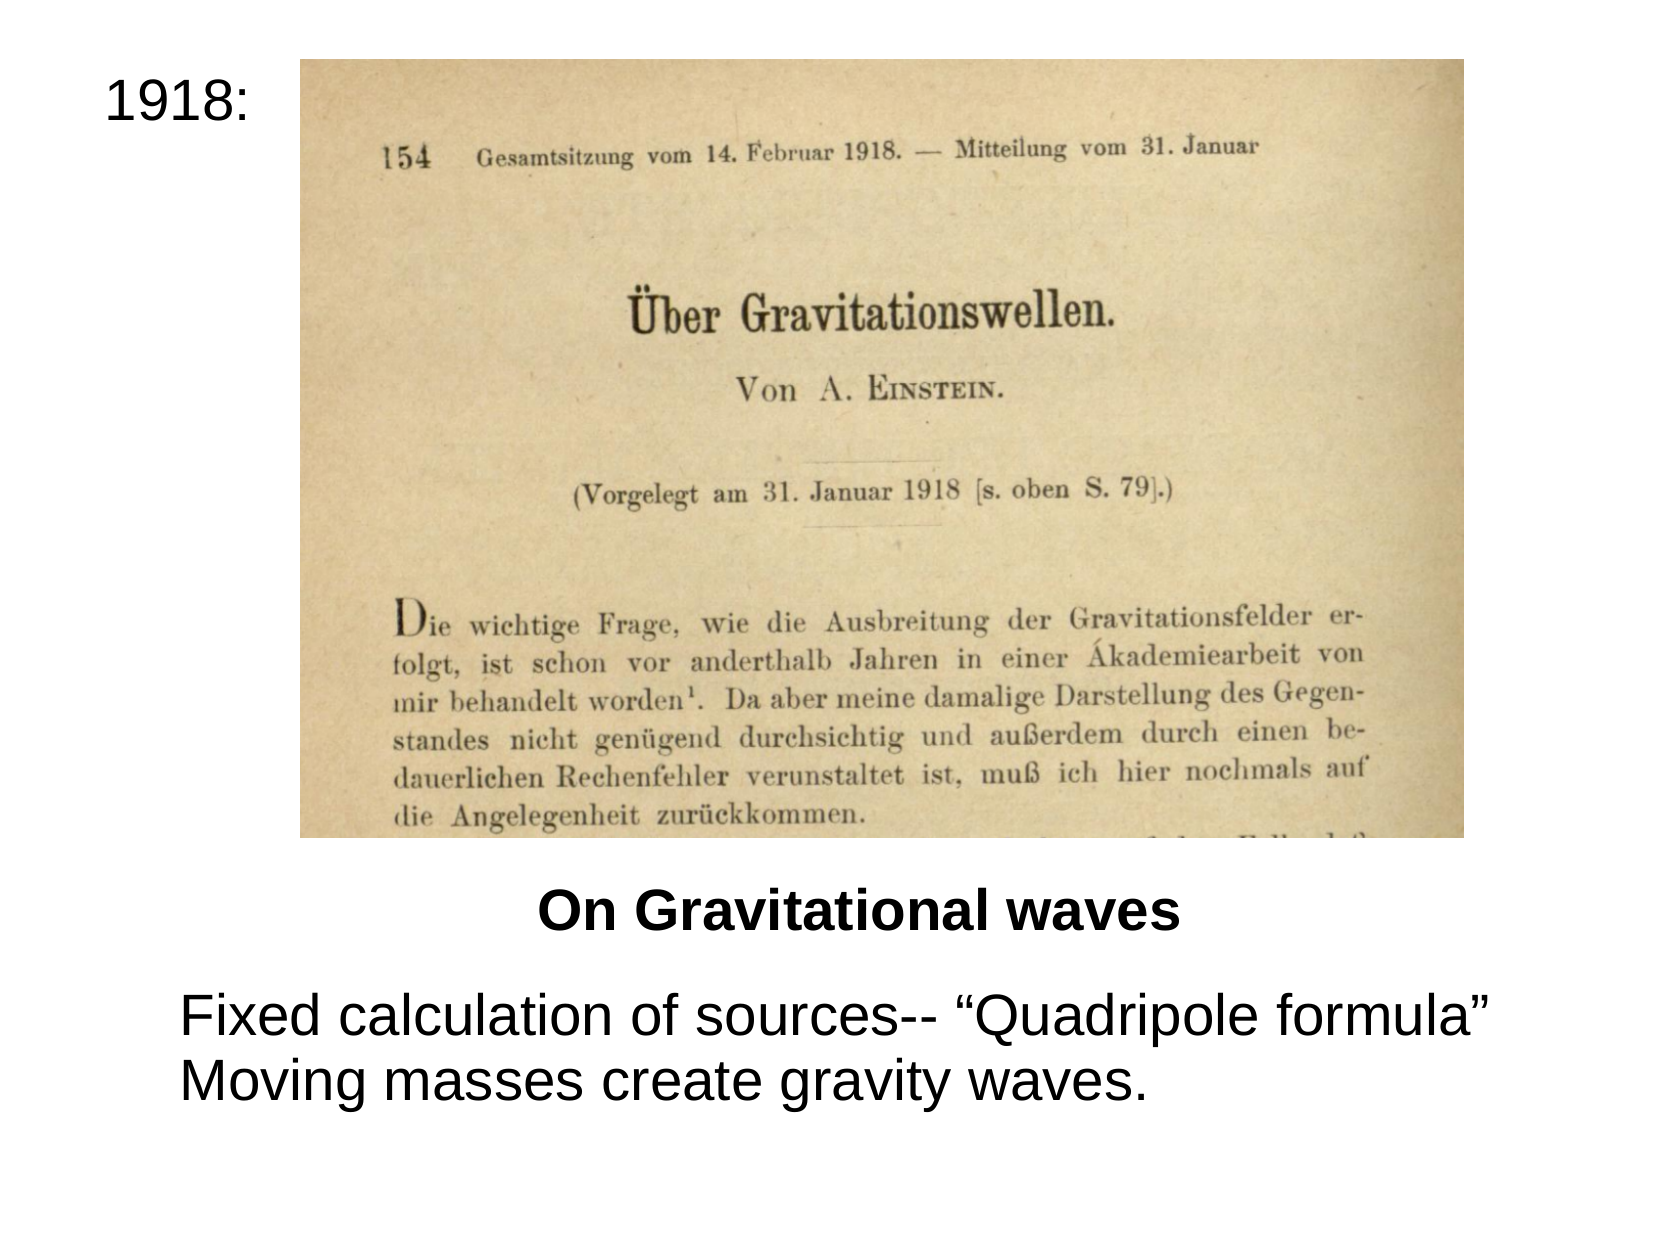

1918:
On Gravitational waves
Fixed calculation of sources-- “Quadripole formula”
Moving masses create gravity waves.